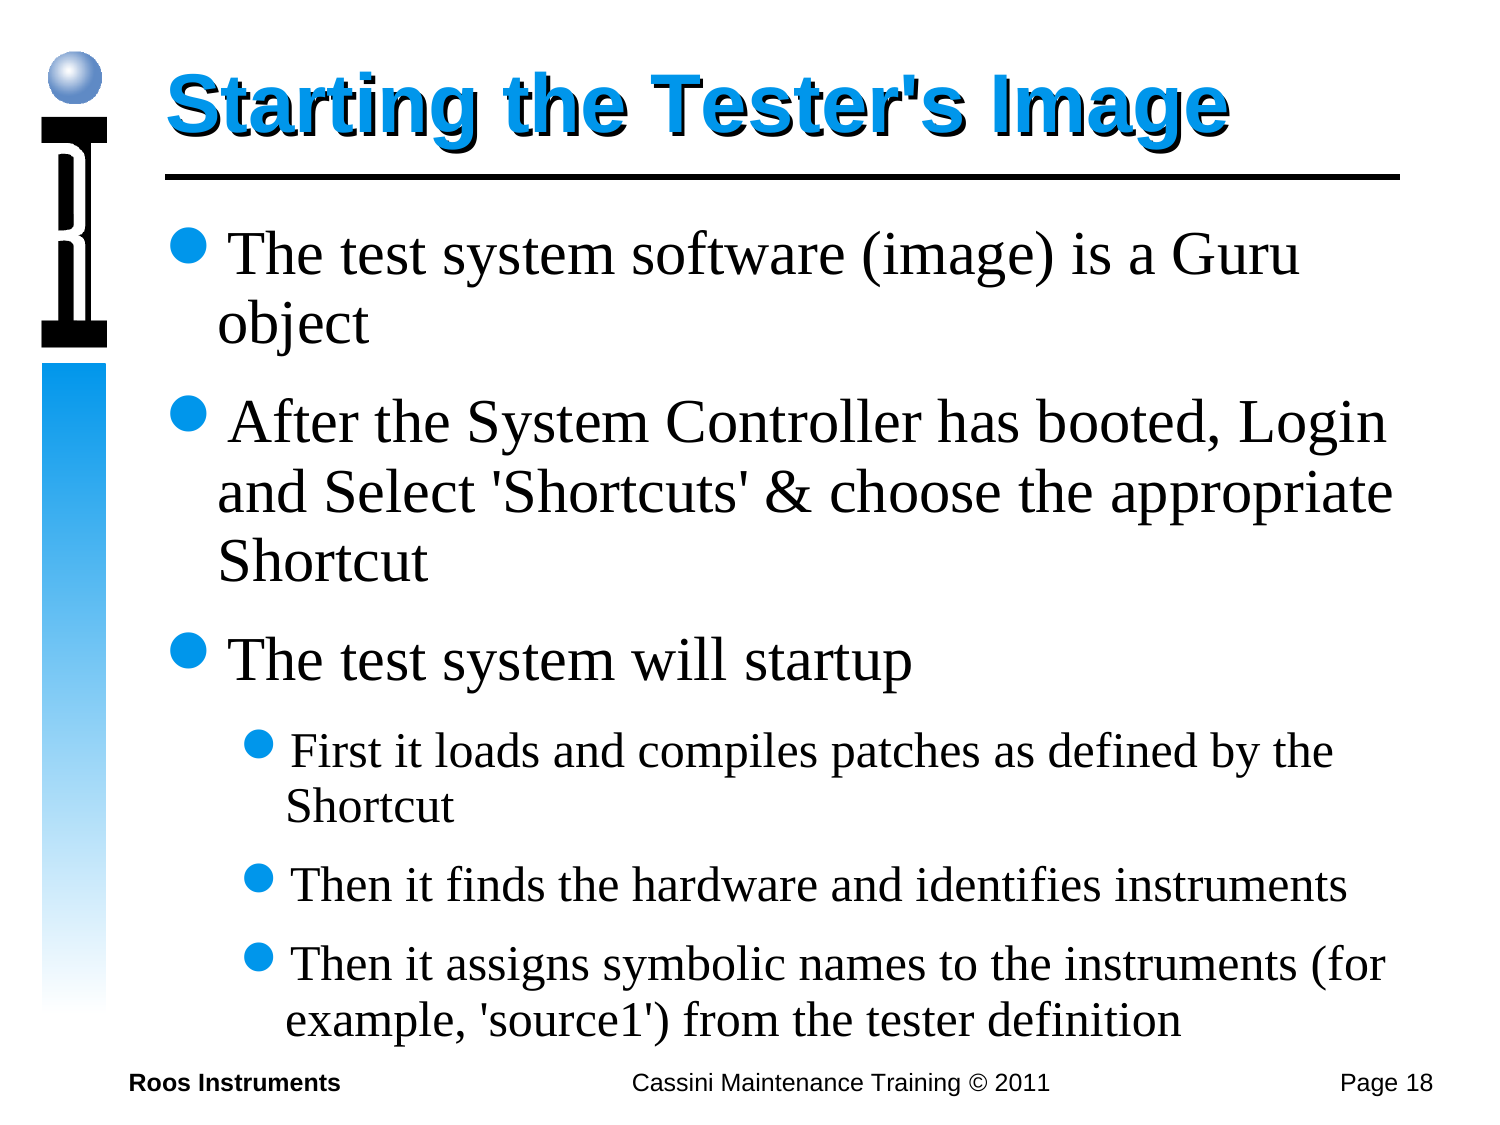

# Starting the Tester's Image
The test system software (image) is a Guru object
After the System Controller has booted, Login and Select 'Shortcuts' & choose the appropriate Shortcut
The test system will startup
First it loads and compiles patches as defined by the Shortcut
Then it finds the hardware and identifies instruments
Then it assigns symbolic names to the instruments (for example, 'source1') from the tester definition